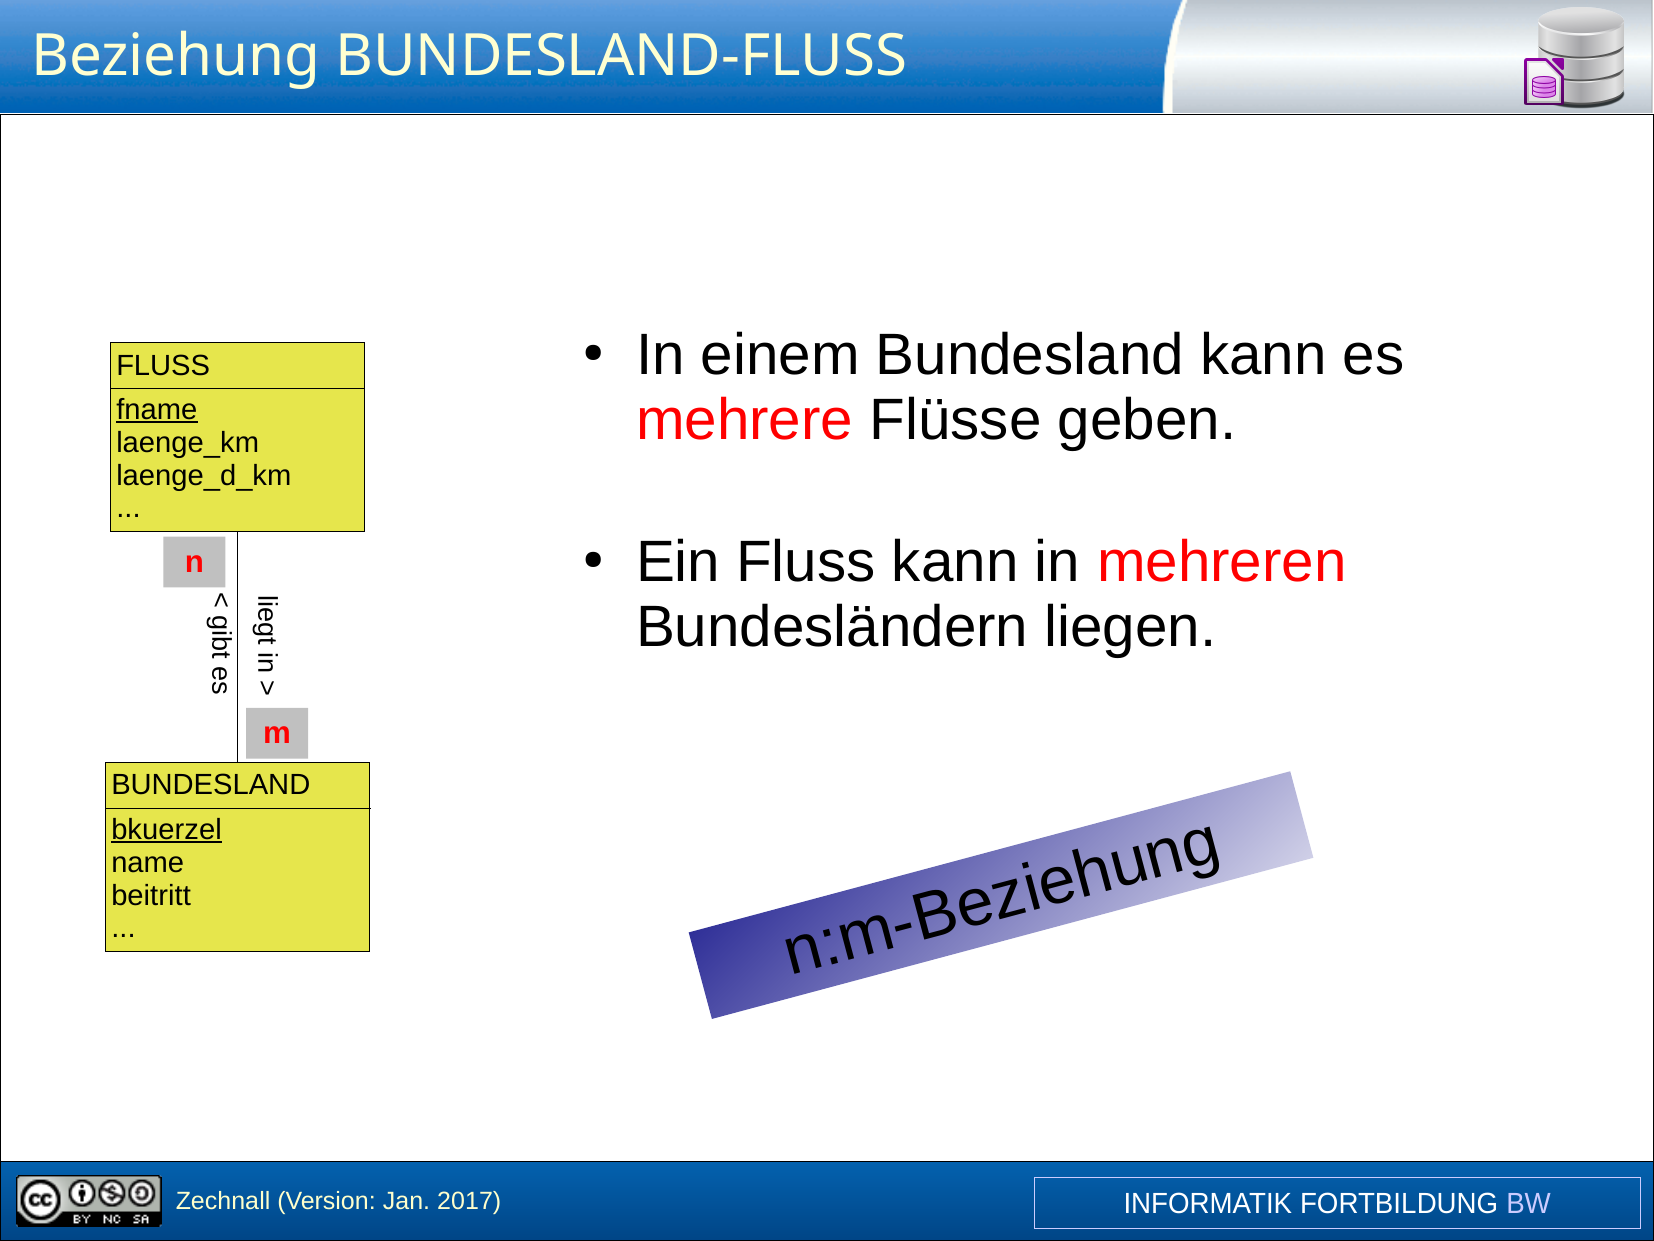

# Beziehung BUNDESLAND-FLUSS
In einem Bundesland kann es mehrere Flüsse geben.
FLUSS
fname
laenge_km
laenge_d_km
...
Ein Fluss kann in mehreren Bundesländern liegen.
n
< gibt es
liegt in >
m
BUNDESLAND
bkuerzel
name
beitritt
...
n:m-Beziehung